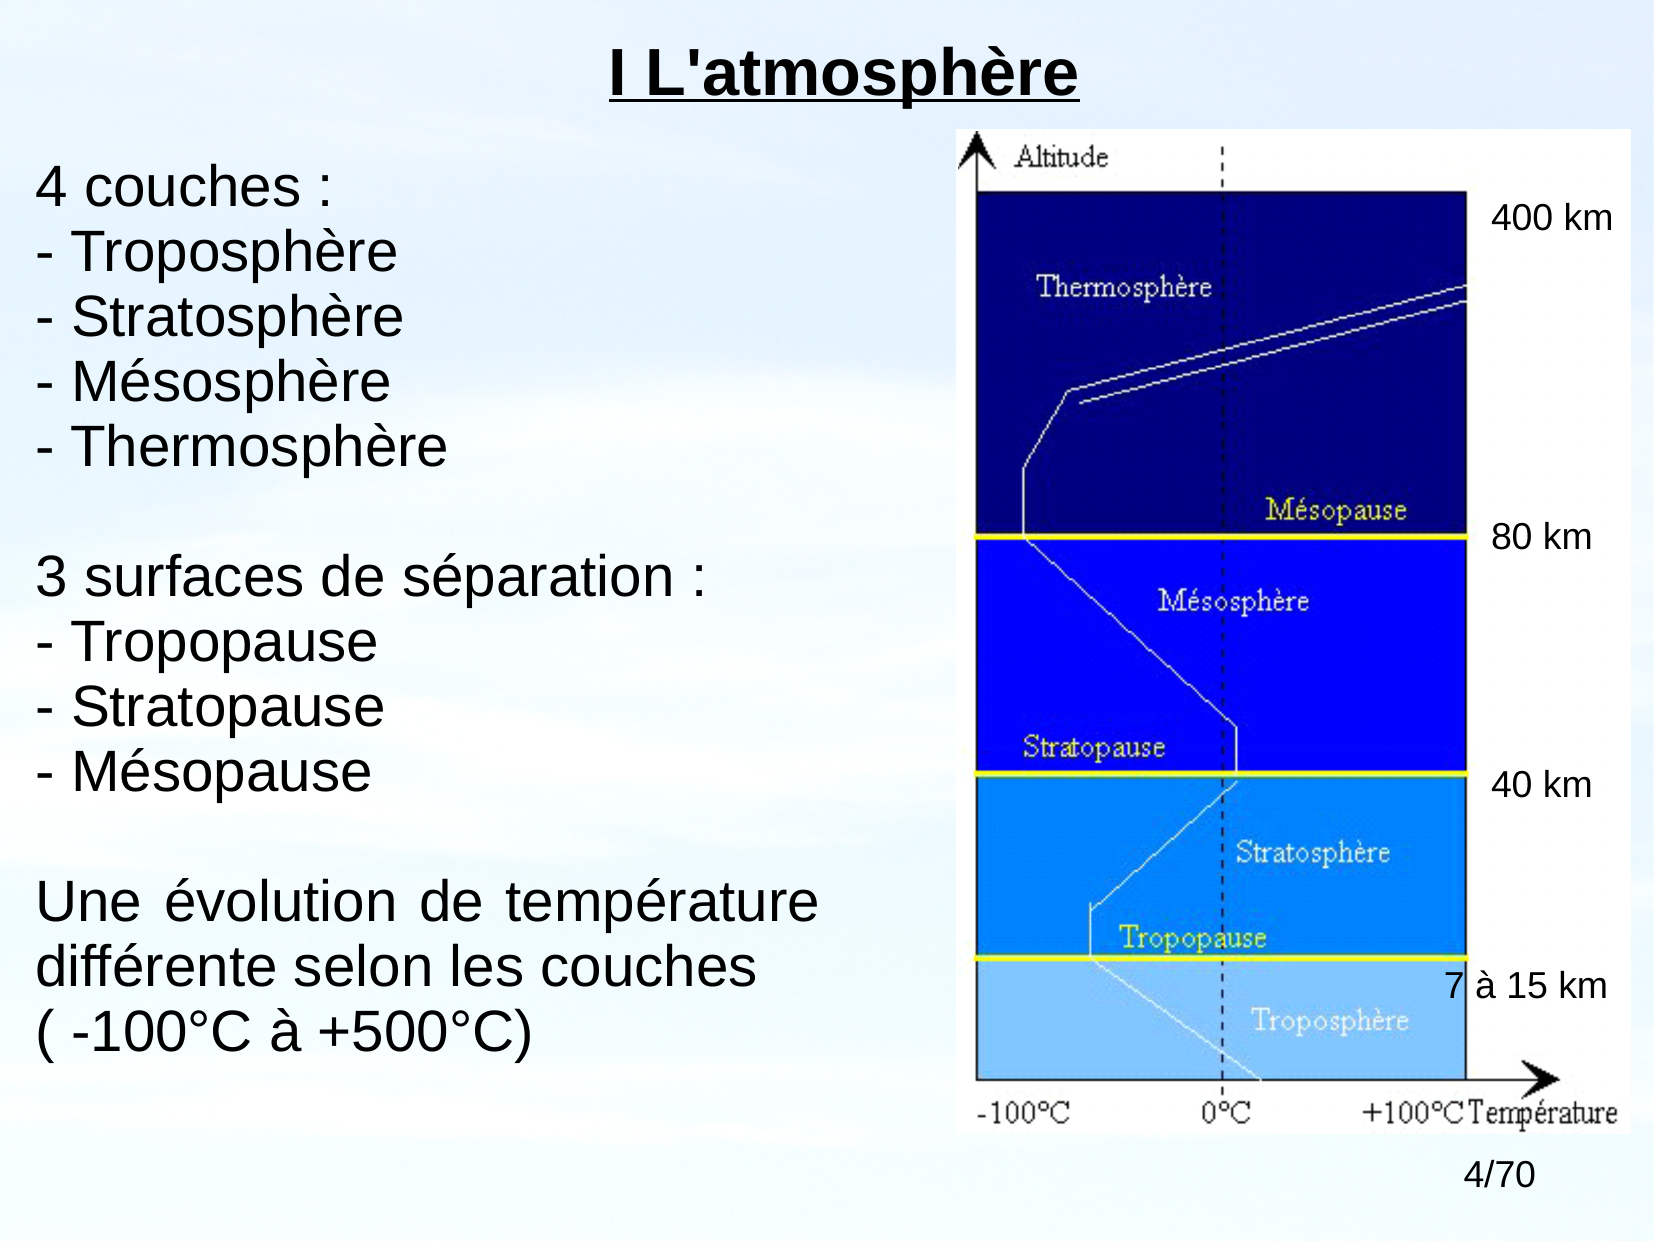

# I L'atmosphère
4 couches :
- Troposphère
- Stratosphère
- Mésosphère
- Thermosphère
3 surfaces de séparation :
- Tropopause
- Stratopause
- Mésopause
Une évolution de température différente selon les couches
( -100°C à +500°C)
400 km
80 km
40 km
7 à 15 km